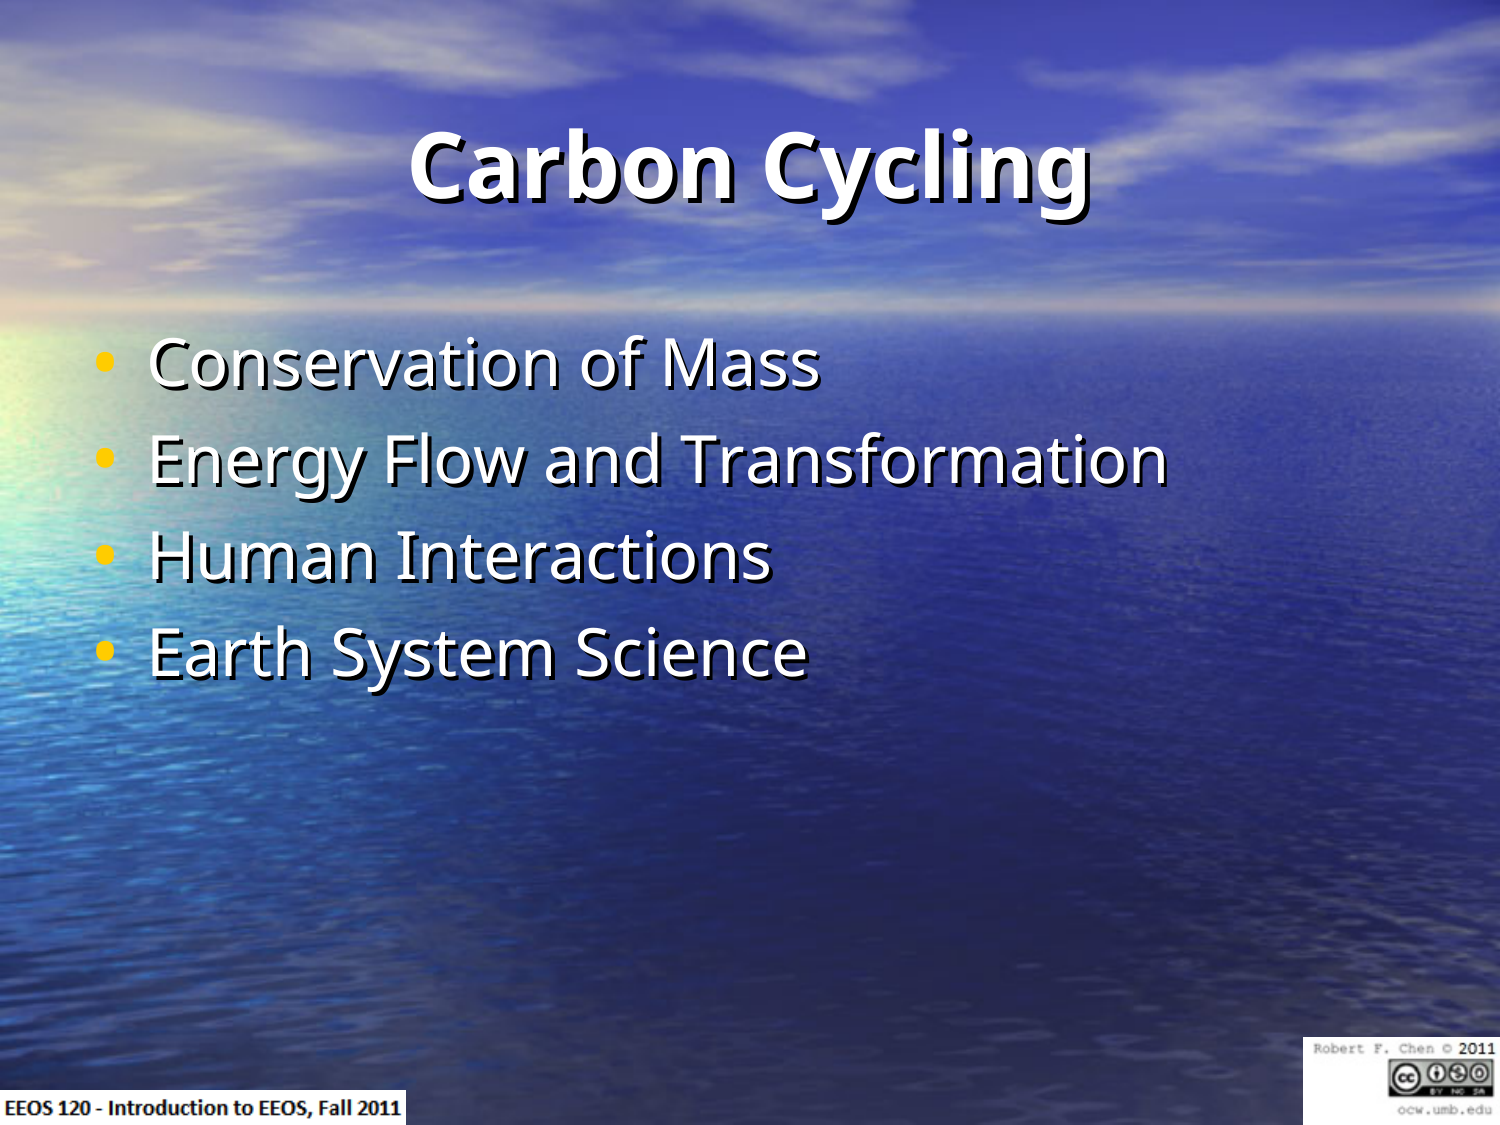

# Carbon Cycling
Conservation of Mass
Energy Flow and Transformation
Human Interactions
Earth System Science